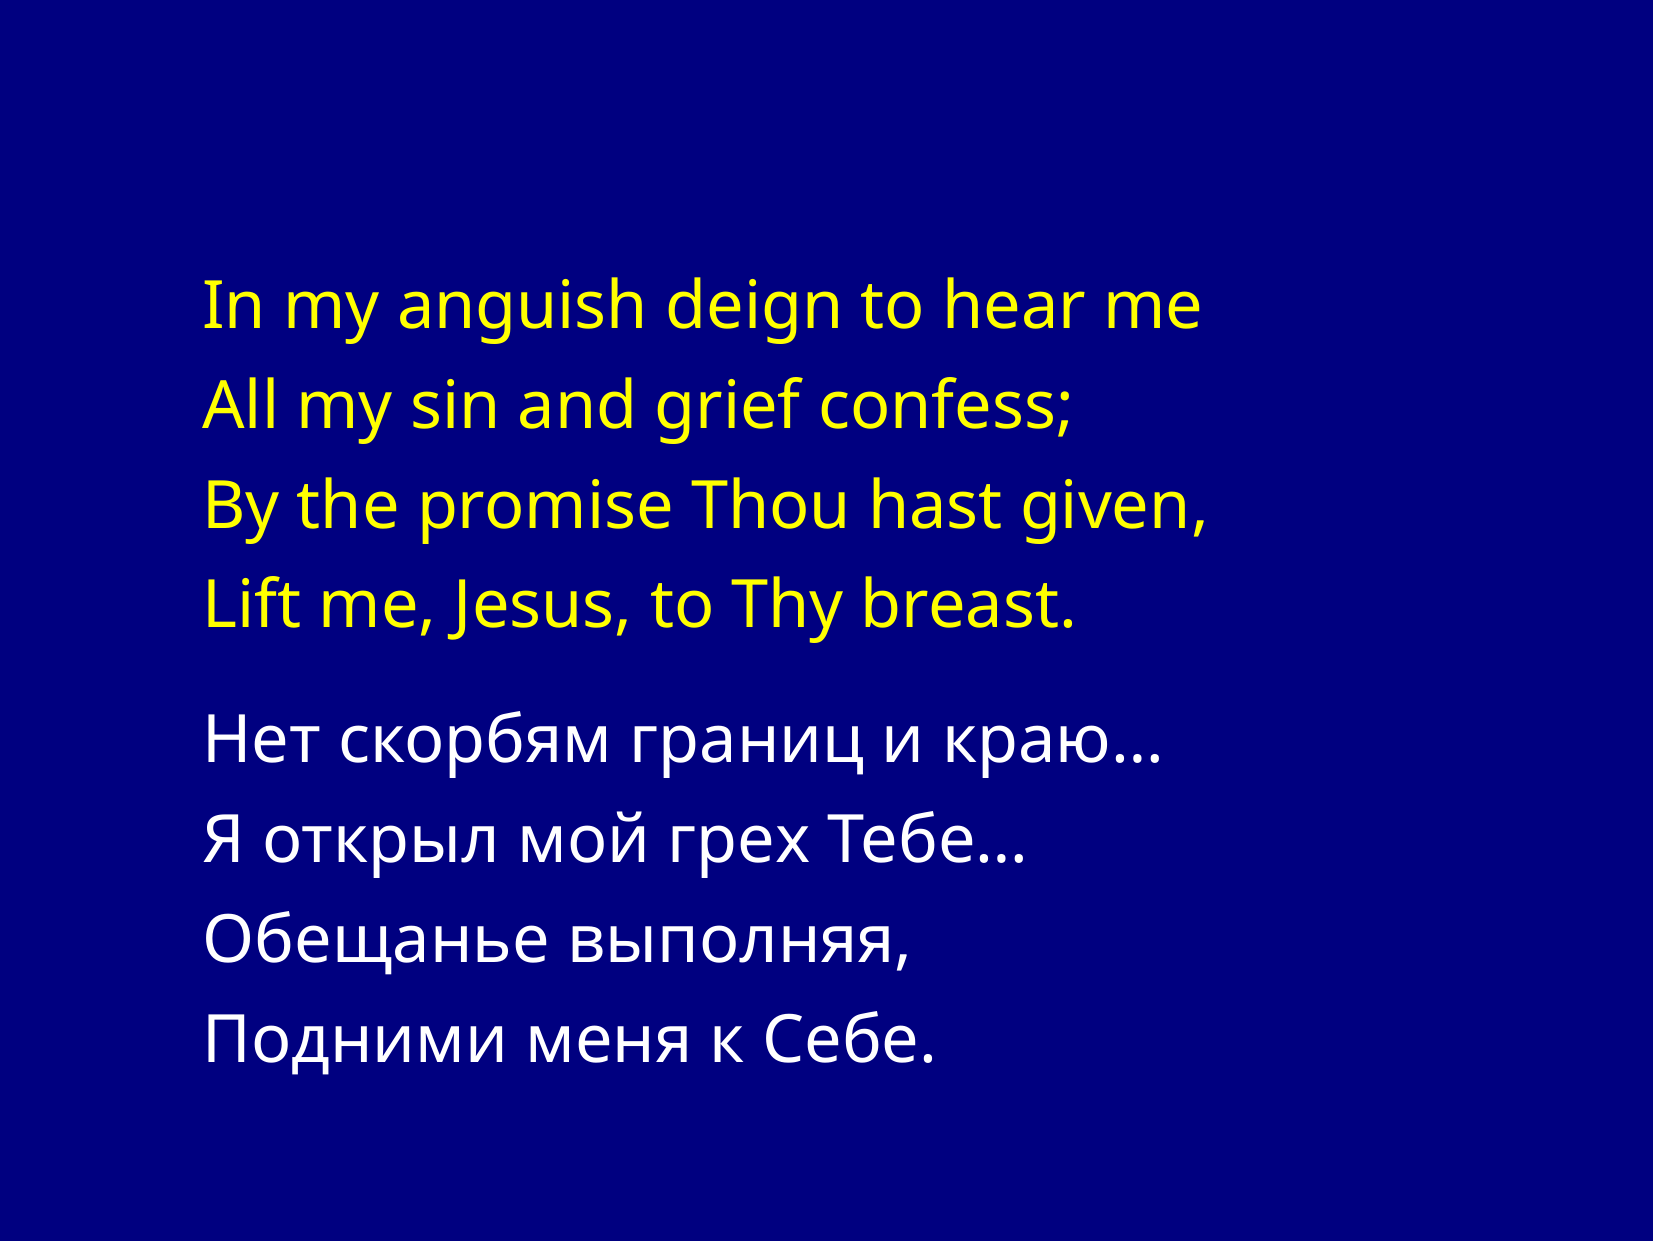

In my anguish deign to hear me
	All my sin and grief confess;
	By the promise Thou hast given,
	Lift me, Jesus, to Thy breast.
	Нет скорбям границ и краю…
	Я открыл мой грех Тебе…
	Обещанье выполняя,
	Подними меня к Себе.